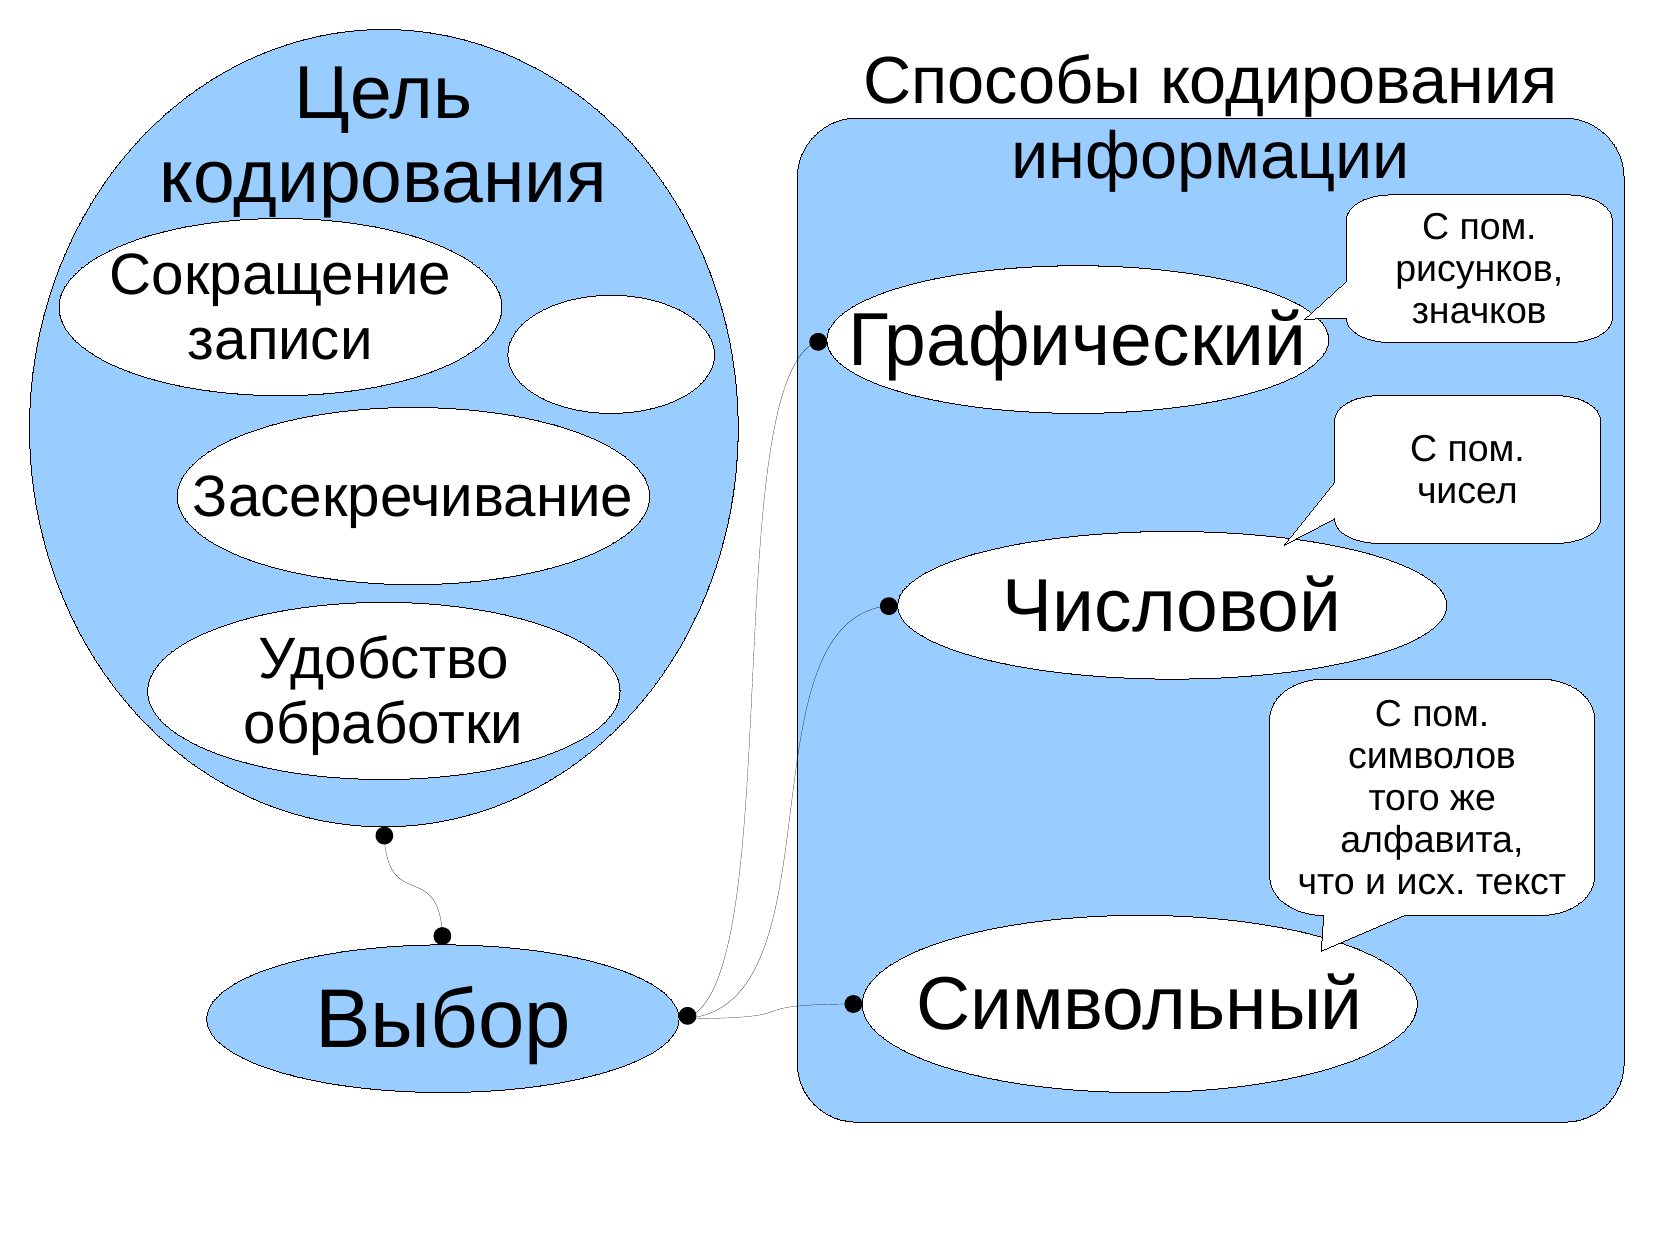

Цель
кодирования
Способы кодирования информации
С пом.
рисунков,
значков
Сокращение
записи
Графический
С пом.
чисел
Засекречивание
Числовой
Удобство
обработки
С пом. символов
того же
алфавита,
что и исх. текст
Символьный
Выбор